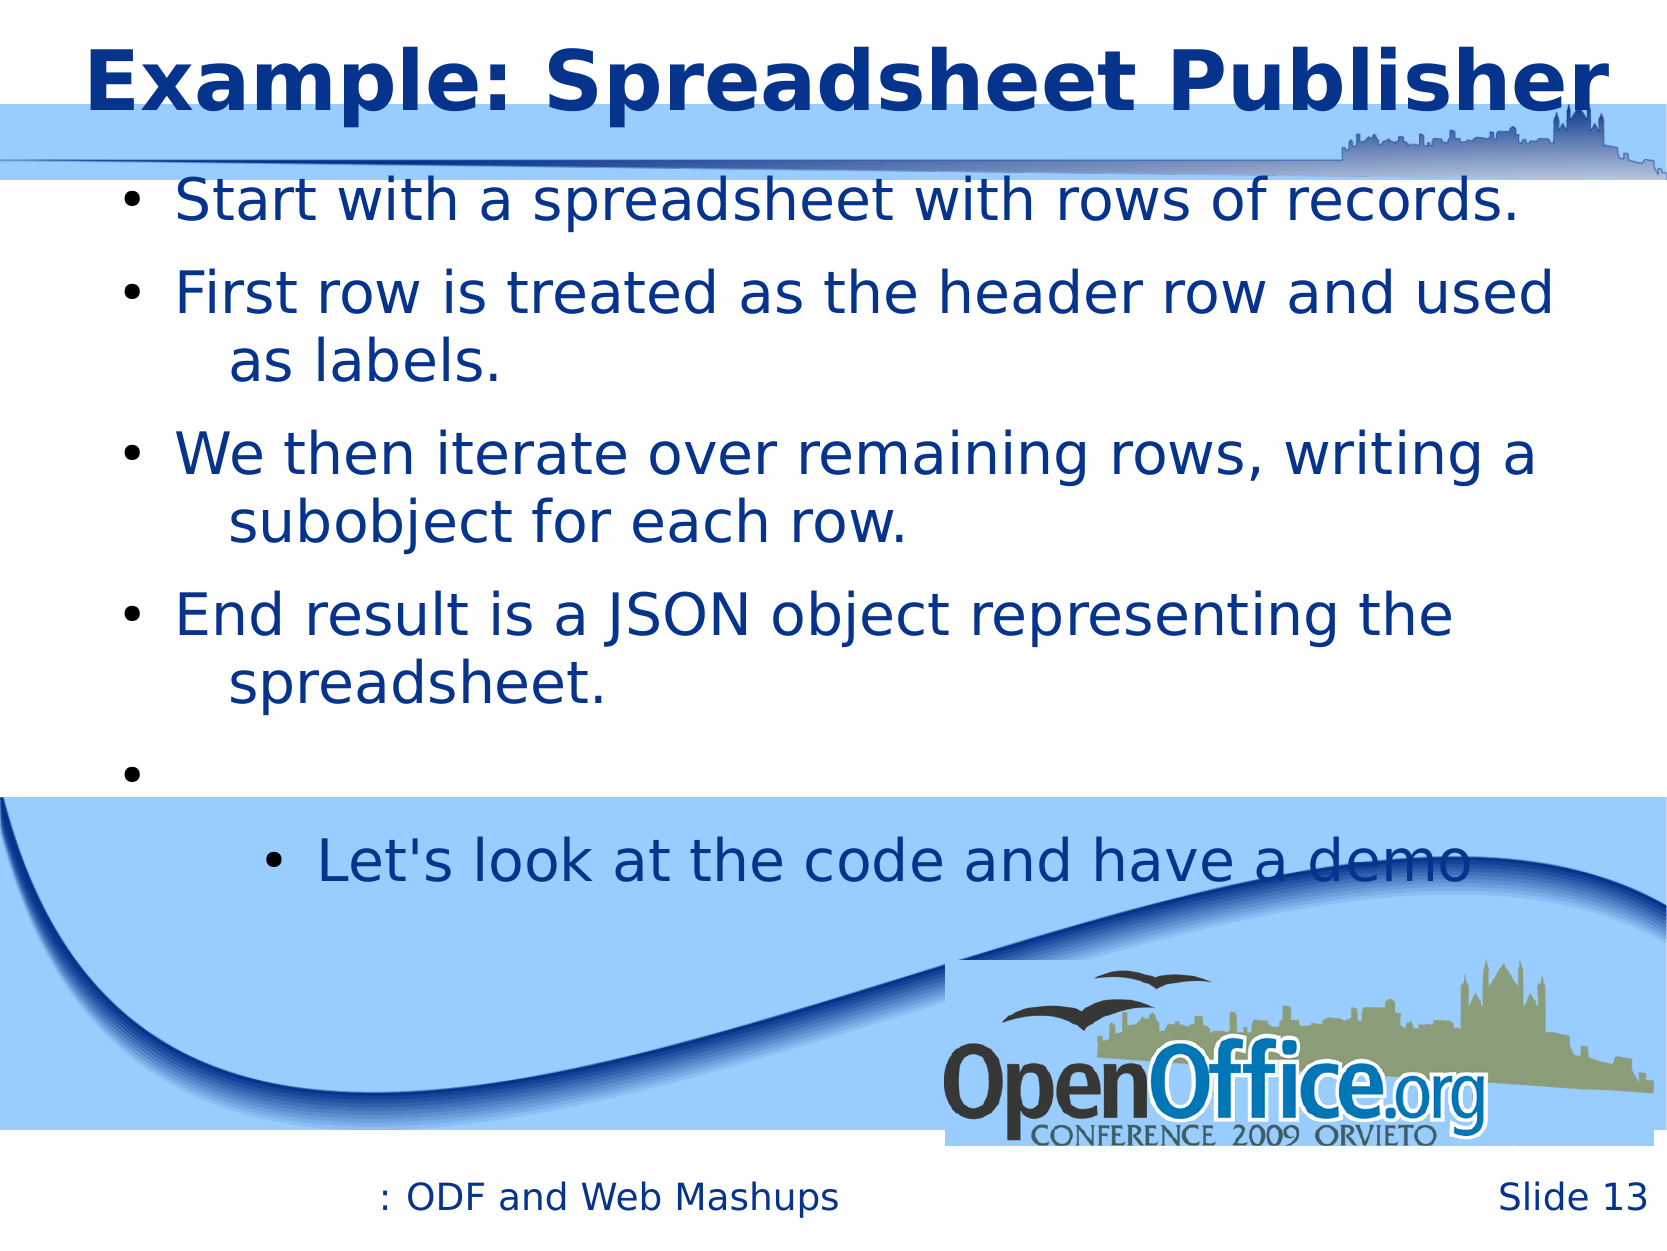

# Example: Spreadsheet Publisher
Start with a spreadsheet with rows of records.
First row is treated as the header row and used as labels.
We then iterate over remaining rows, writing a subobject for each row.
End result is a JSON object representing the spreadsheet.
Let's look at the code and have a demo
ODF and Web Mashups
13